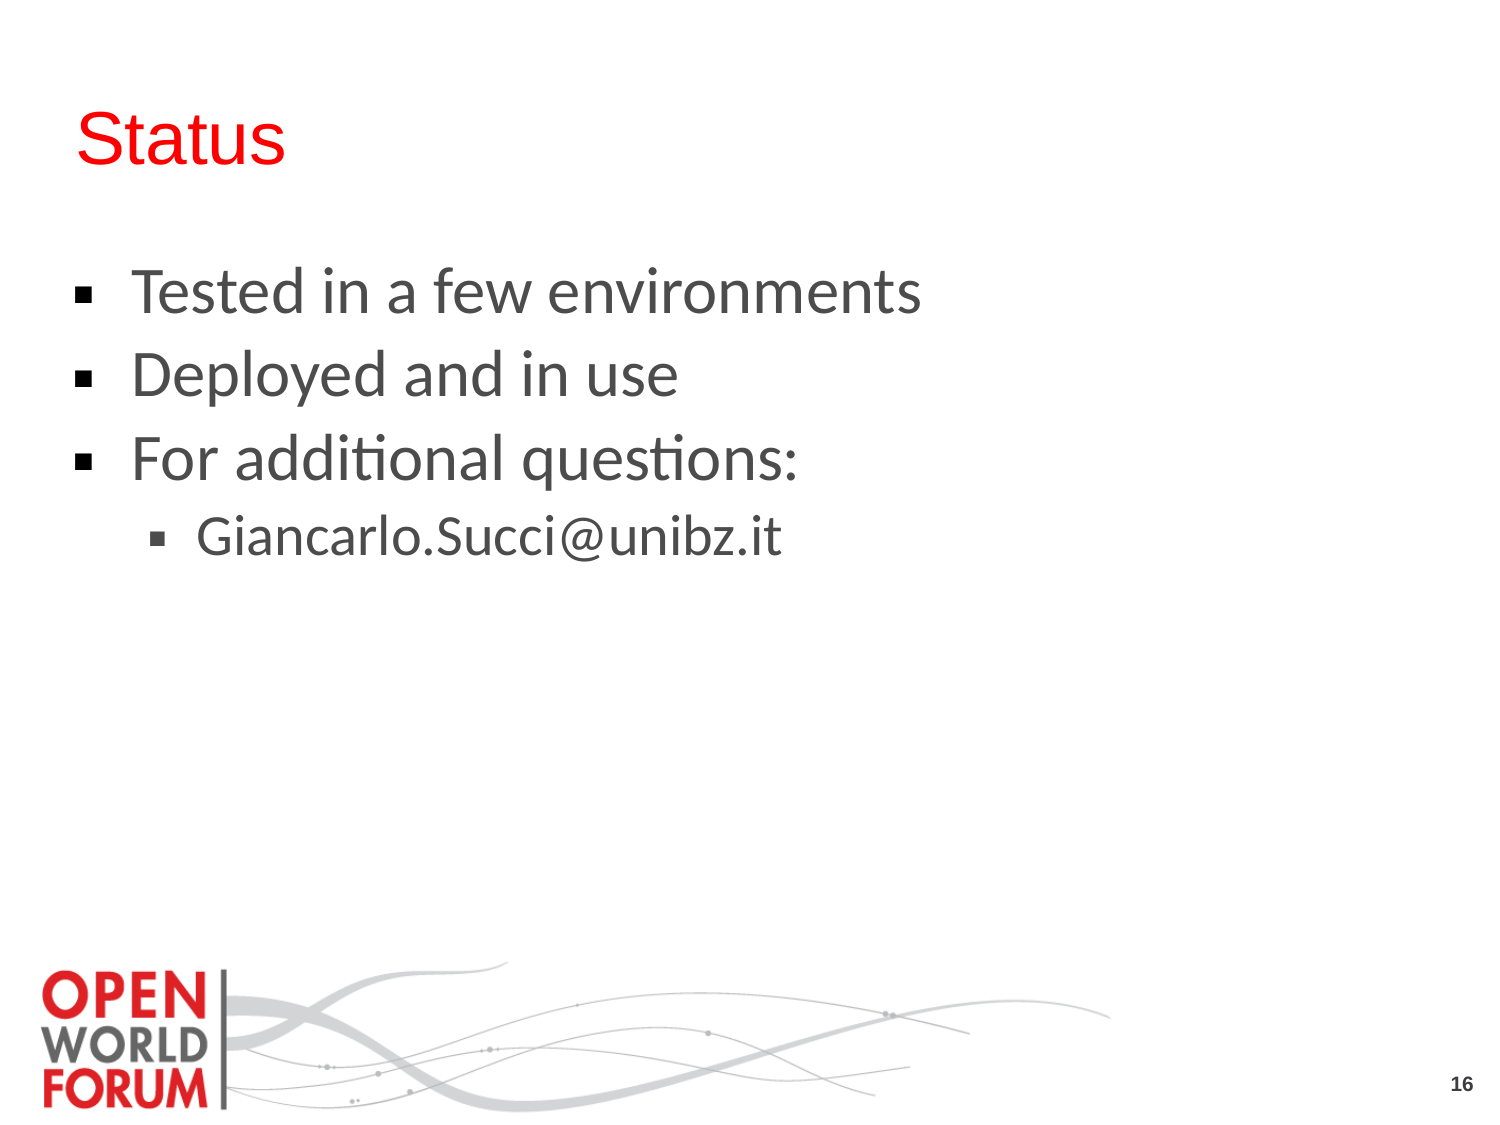

# Status
Tested in a few environments
Deployed and in use
For additional questions:
Giancarlo.Succi@unibz.it
16